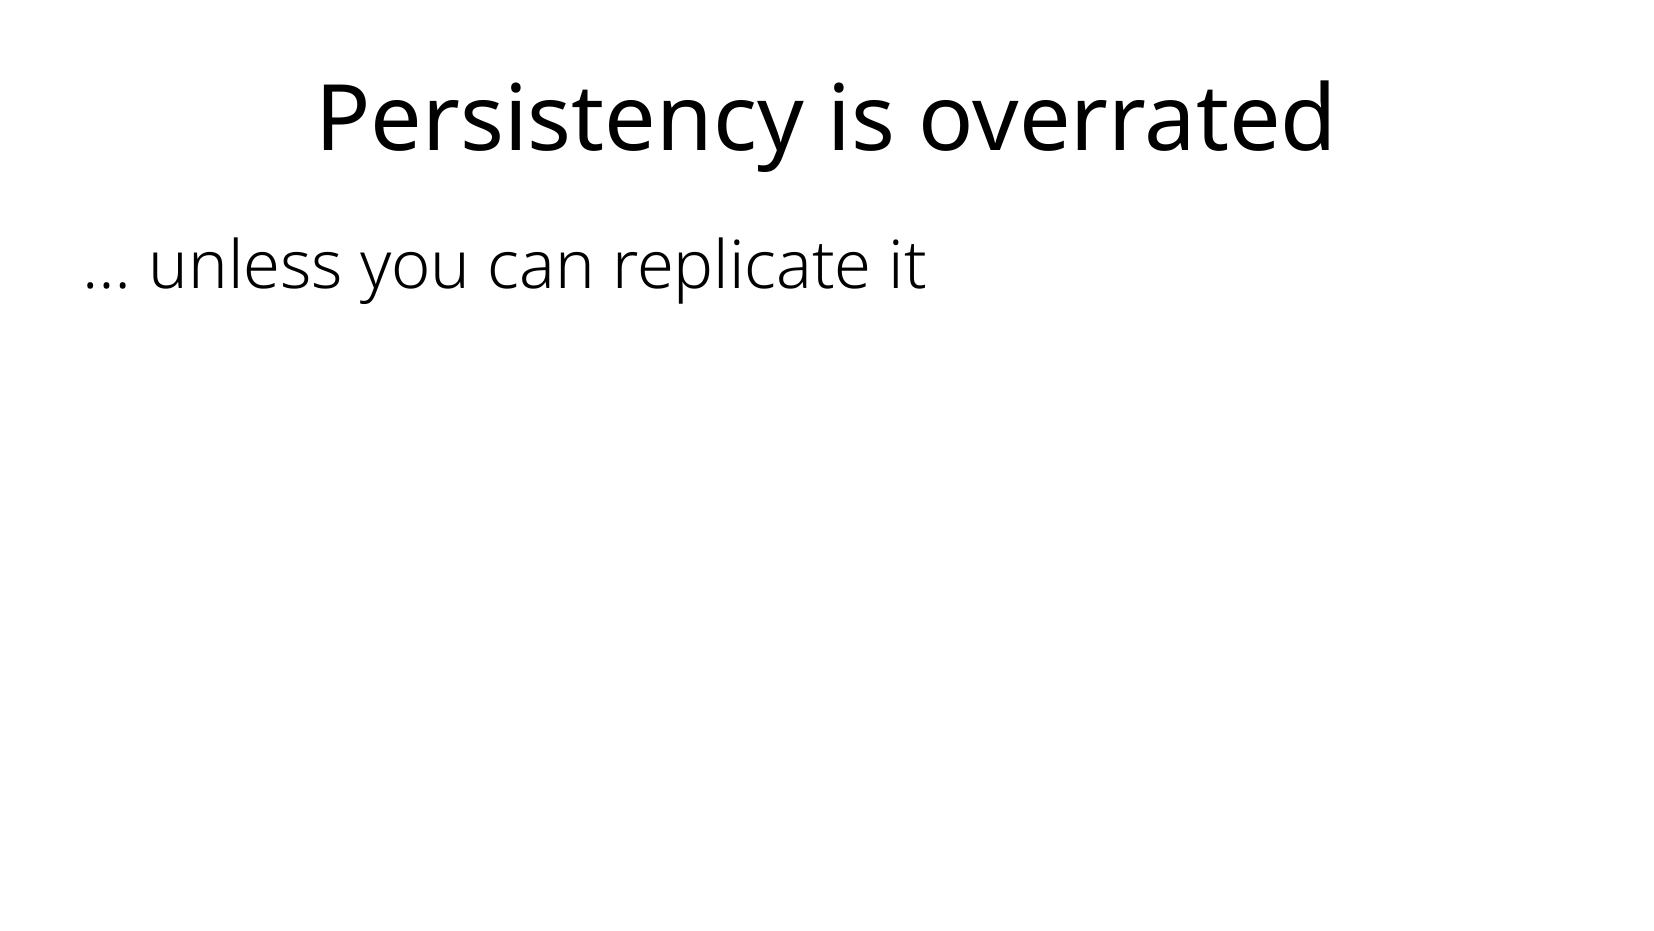

# Persistency is overrated
… unless you can replicate it